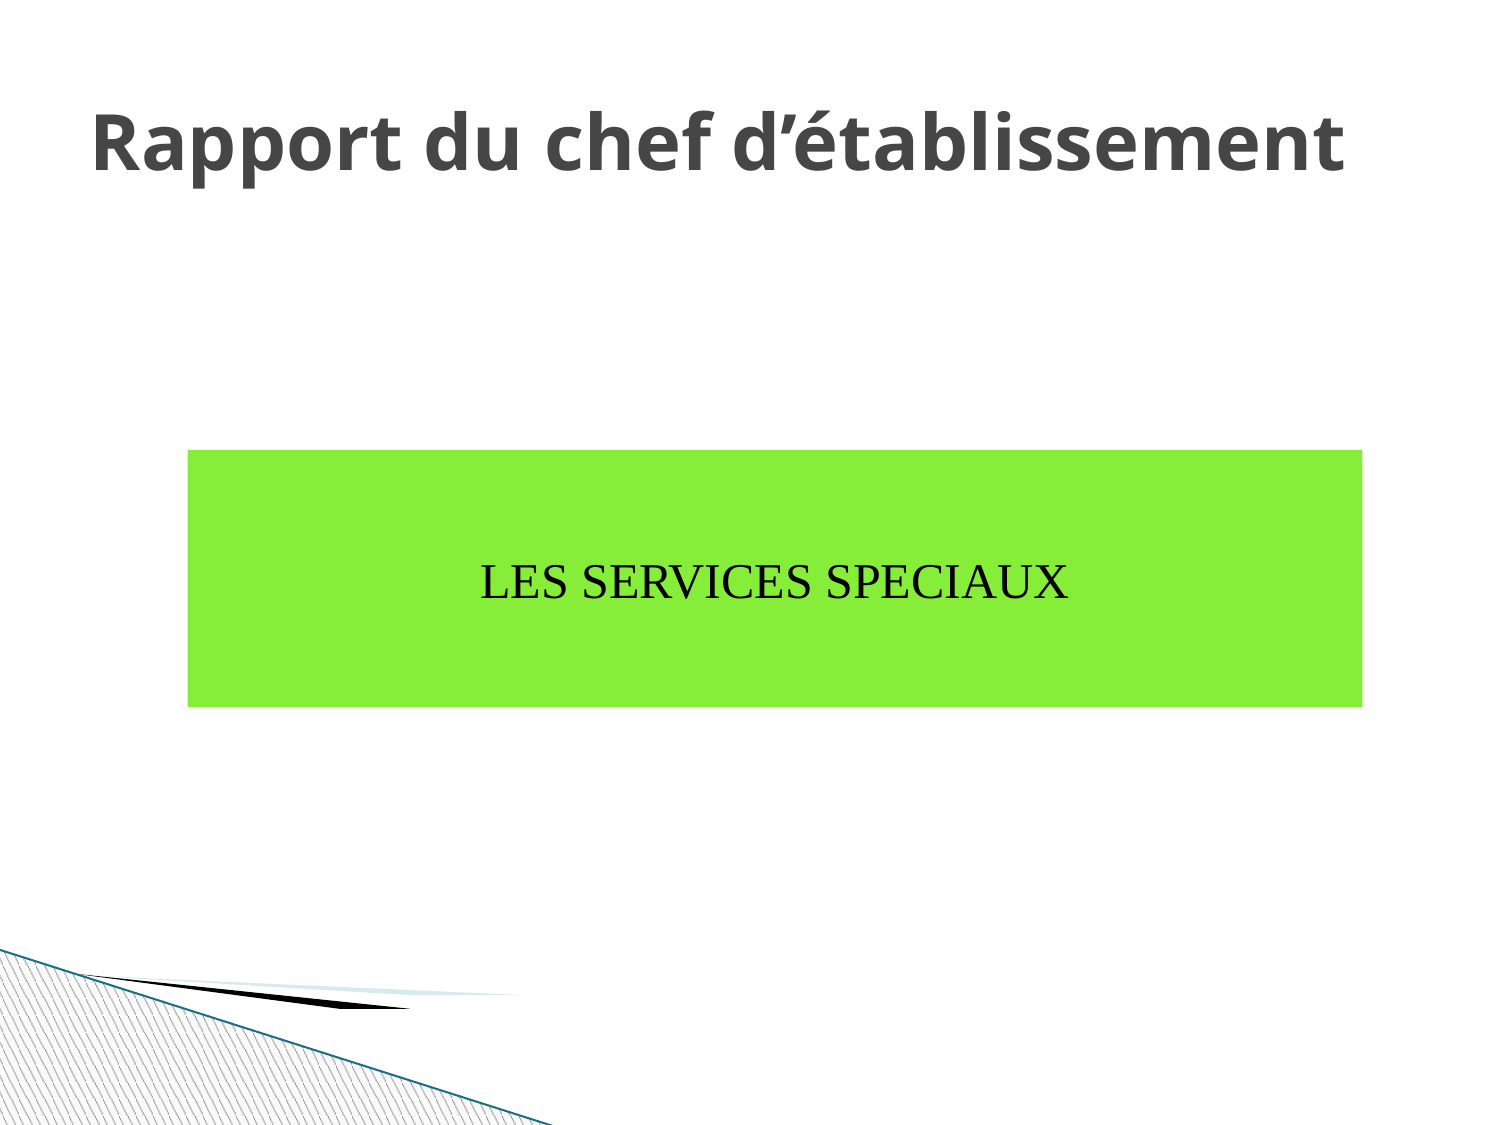

# Rapport du chef d’établissement
LES SERVICES SPECIAUX